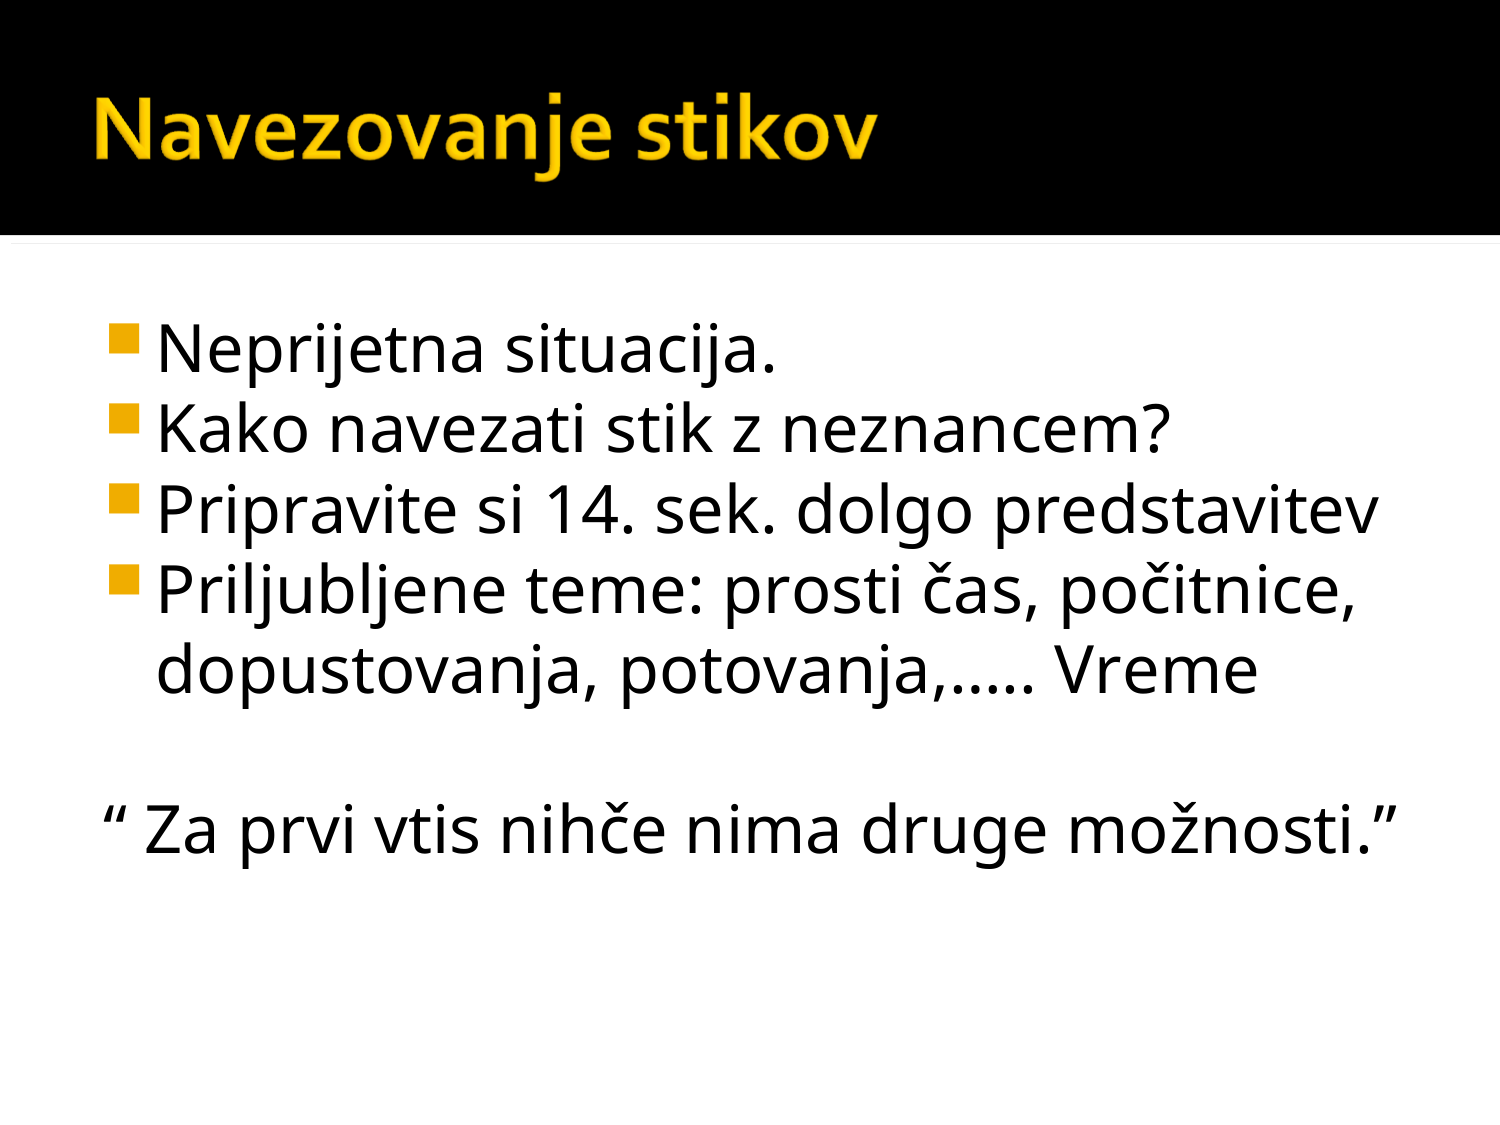

# Neprijetna situacija.
Kako navezati stik z neznancem?
Pripravite si 14. sek. dolgo predstavitev
Priljubljene teme: prosti čas, počitnice, dopustovanja, potovanja,….. Vreme
“ Za prvi vtis nihče nima druge možnosti.”